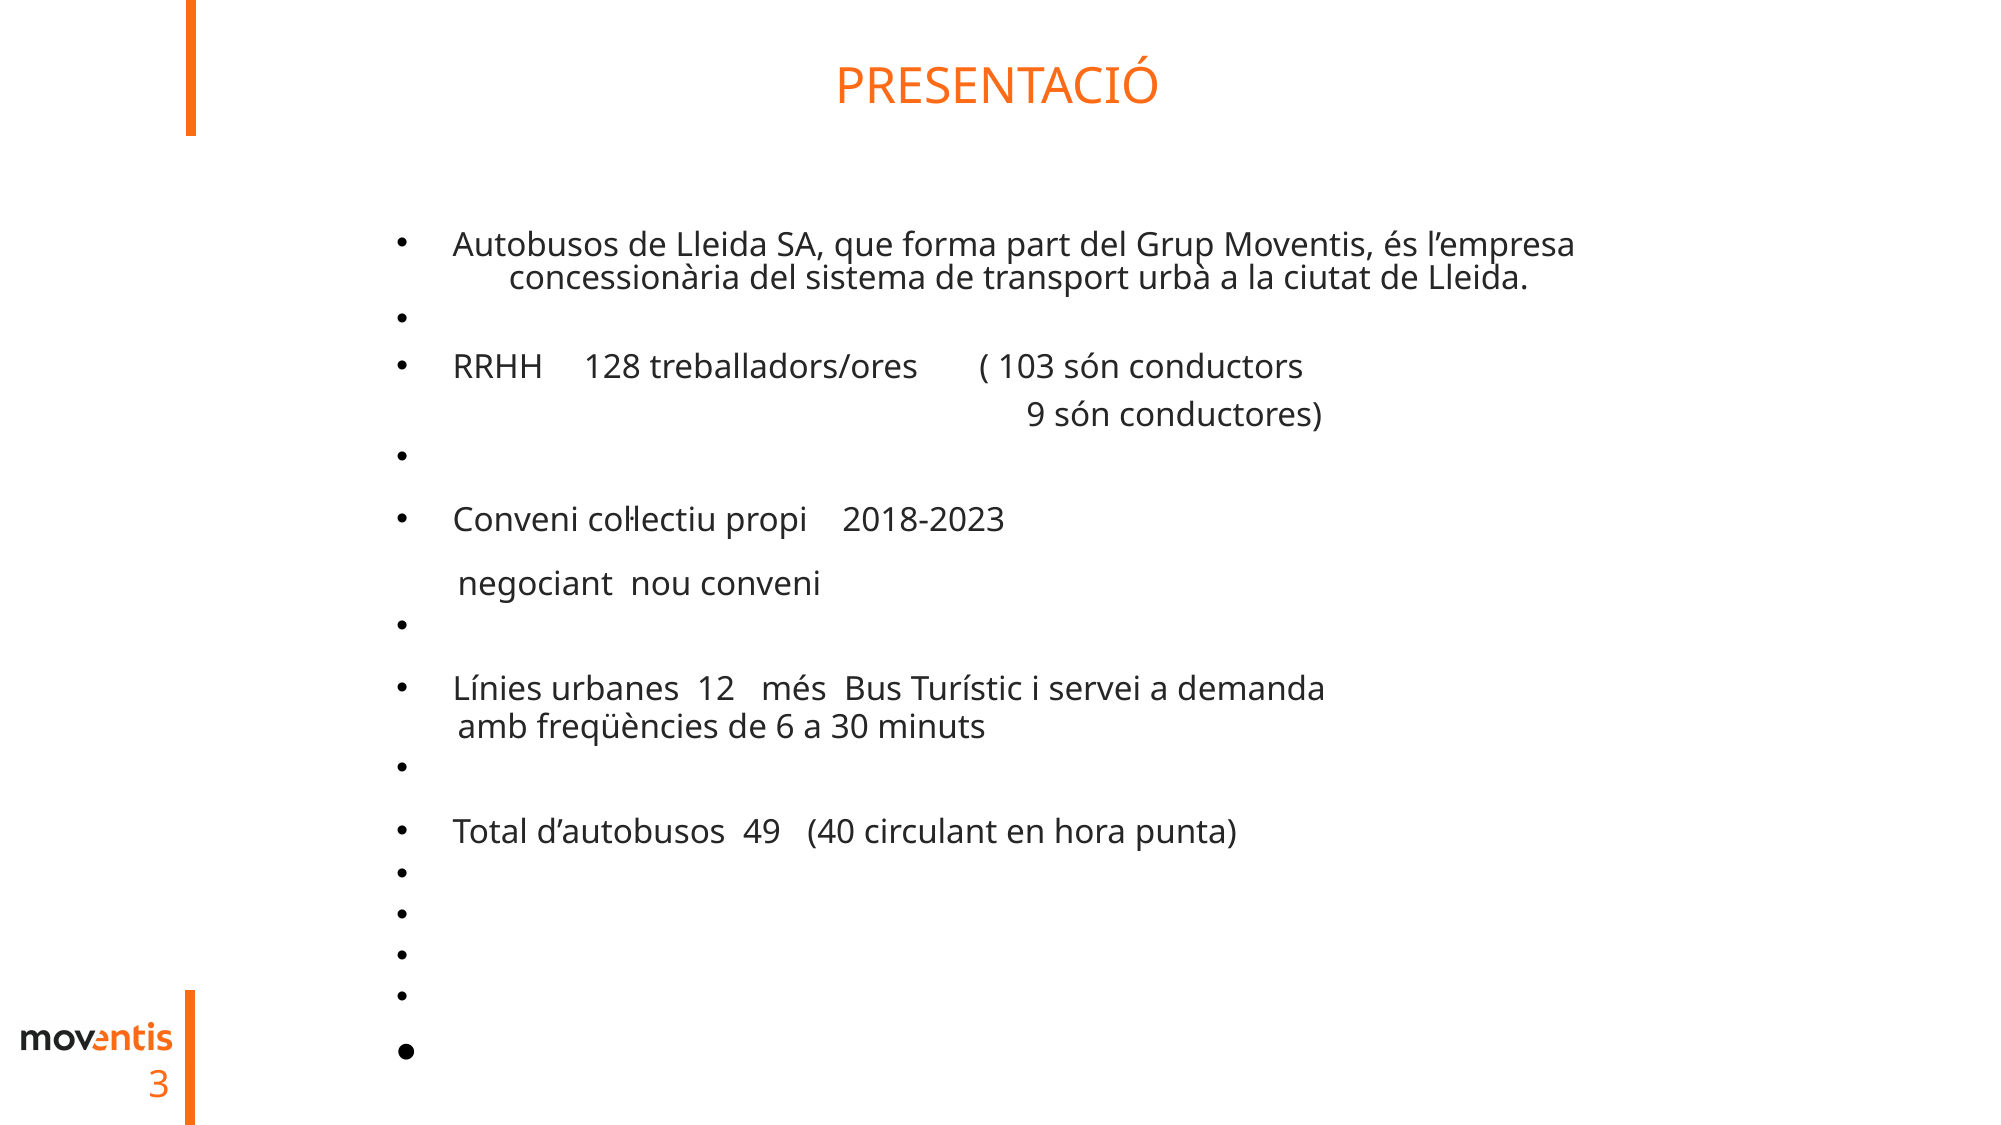

PRESENTACIÓ
Autobusos de Lleida SA, que forma part del Grup Moventis, és l’empresa concessionària del sistema de transport urbà a la ciutat de Lleida.
RRHH 	128 treballadors/ores ( 103 són conductors
 9 són conductores)
Conveni col·lectiu propi 2018-2023
 negociant nou conveni
Línies urbanes 12 més Bus Turístic i servei a demanda
 amb freqüències de 6 a 30 minuts
Total d’autobusos 49 (40 circulant en hora punta)